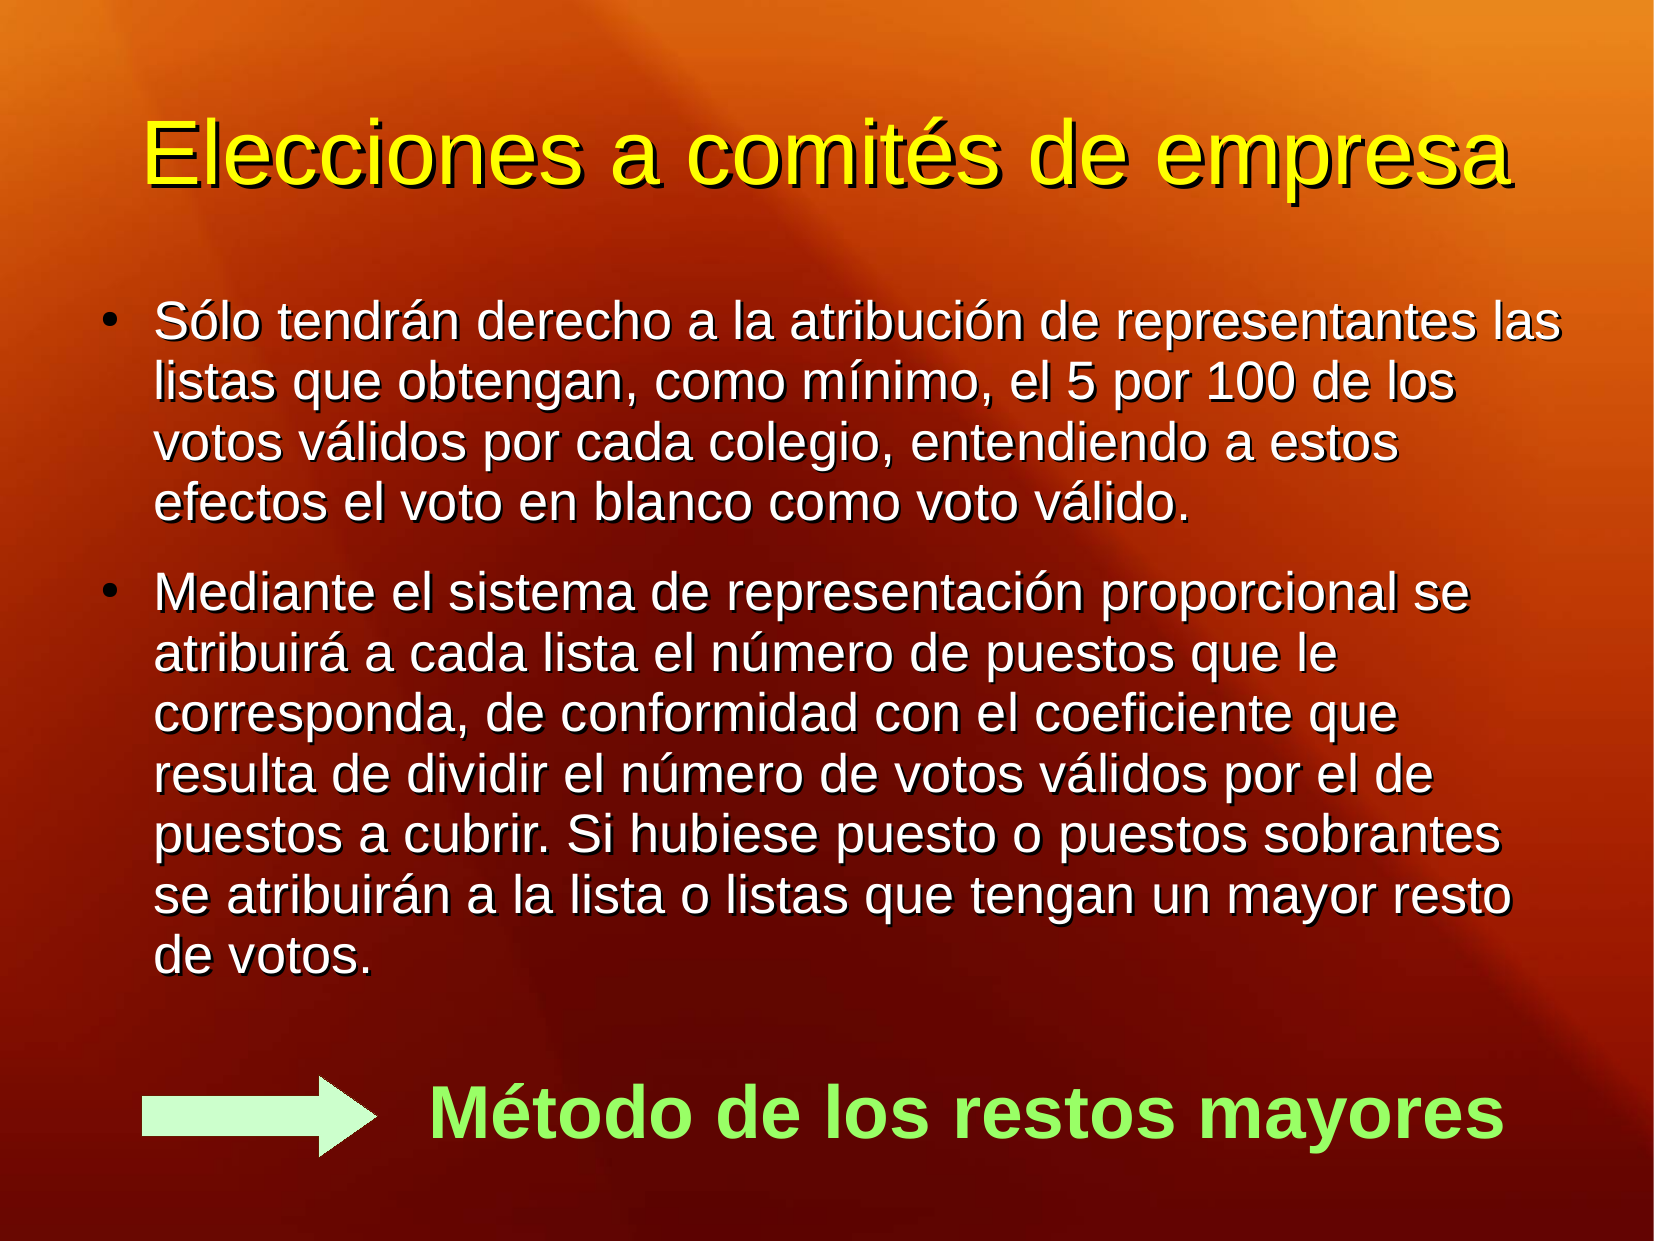

# Elecciones a comités de empresa
Sólo tendrán derecho a la atribución de representantes las listas que obtengan, como mínimo, el 5 por 100 de los votos válidos por cada colegio, entendiendo a estos efectos el voto en blanco como voto válido.
Mediante el sistema de representación proporcional se atribuirá a cada lista el número de puestos que le corresponda, de conformidad con el coeficiente que resulta de dividir el número de votos válidos por el de puestos a cubrir. Si hubiese puesto o puestos sobrantes se atribuirán a la lista o listas que tengan un mayor resto de votos.
Método de los restos mayores